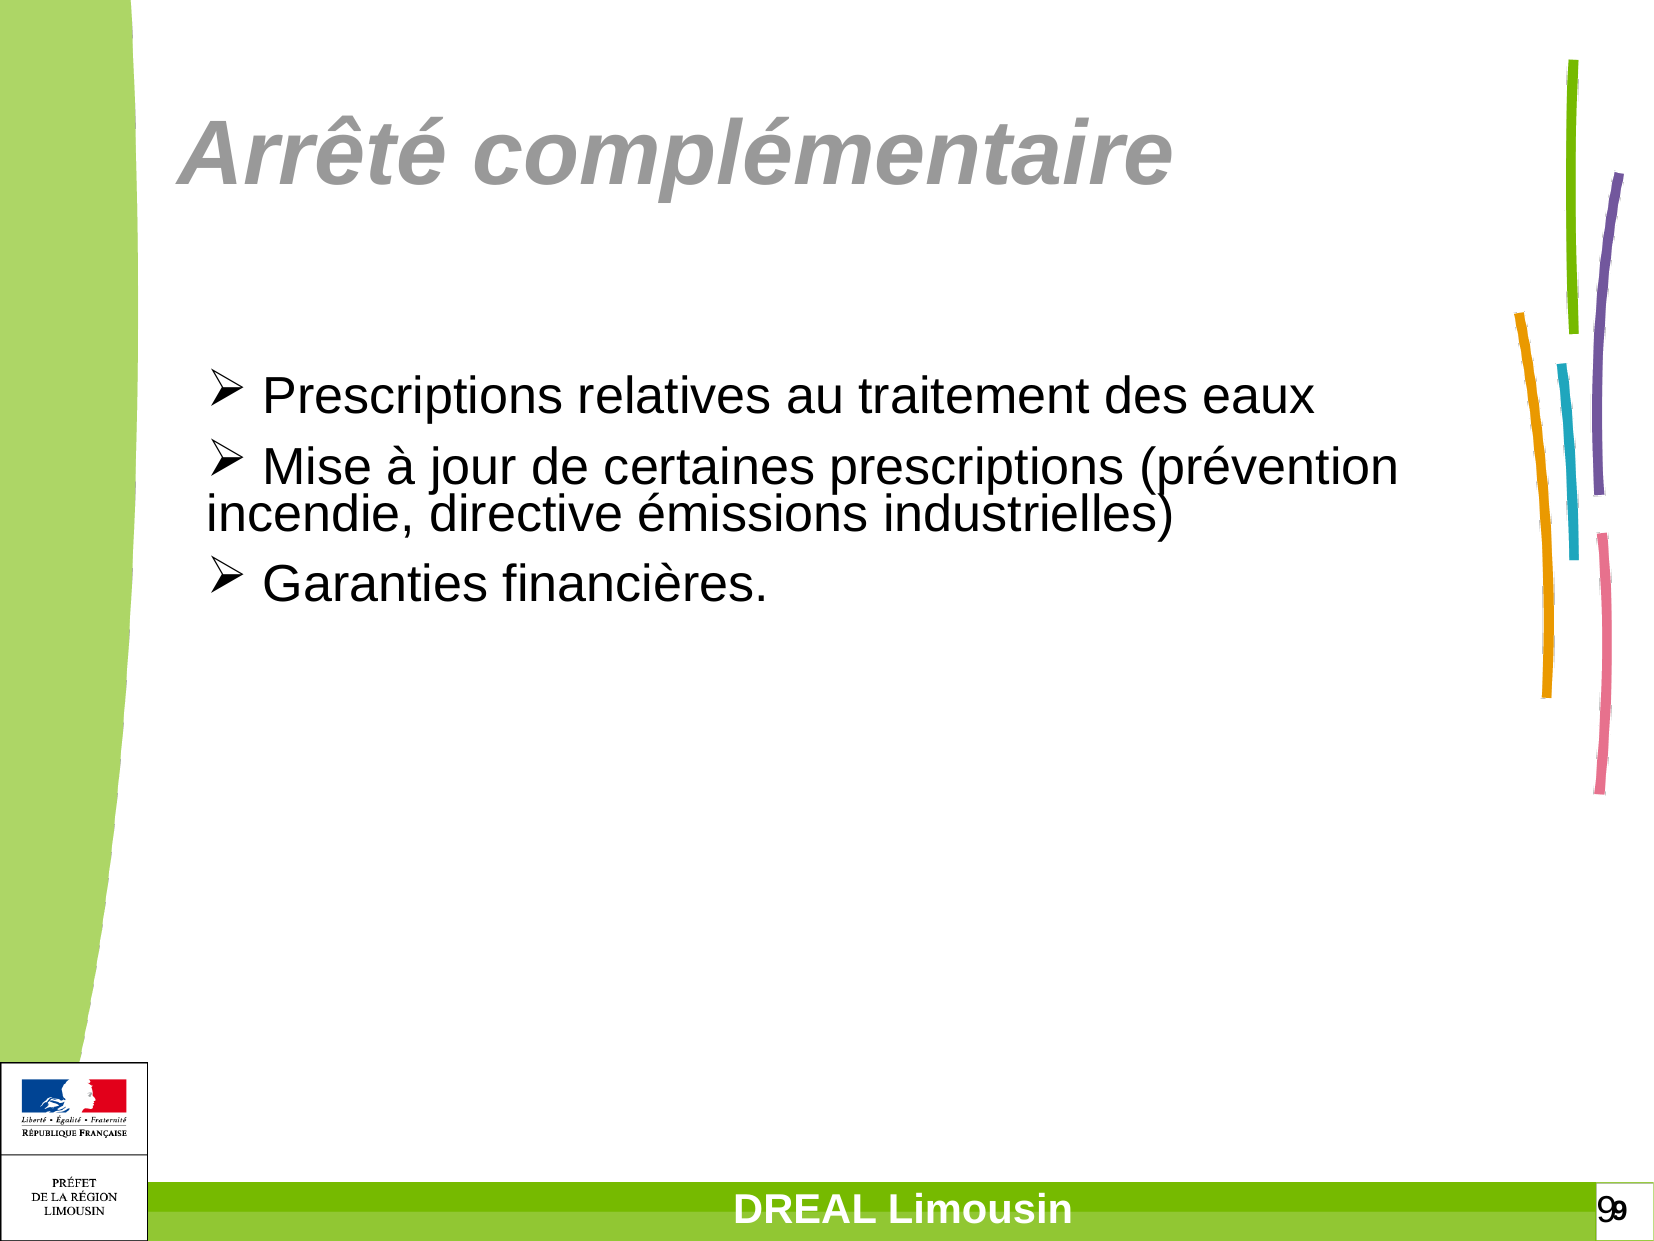

# Arrêté complémentaire
 Prescriptions relatives au traitement des eaux
 Mise à jour de certaines prescriptions (prévention incendie, directive émissions industrielles)
 Garanties financières.
9
Assemblée générale DREAL lundi 25 mai 2009